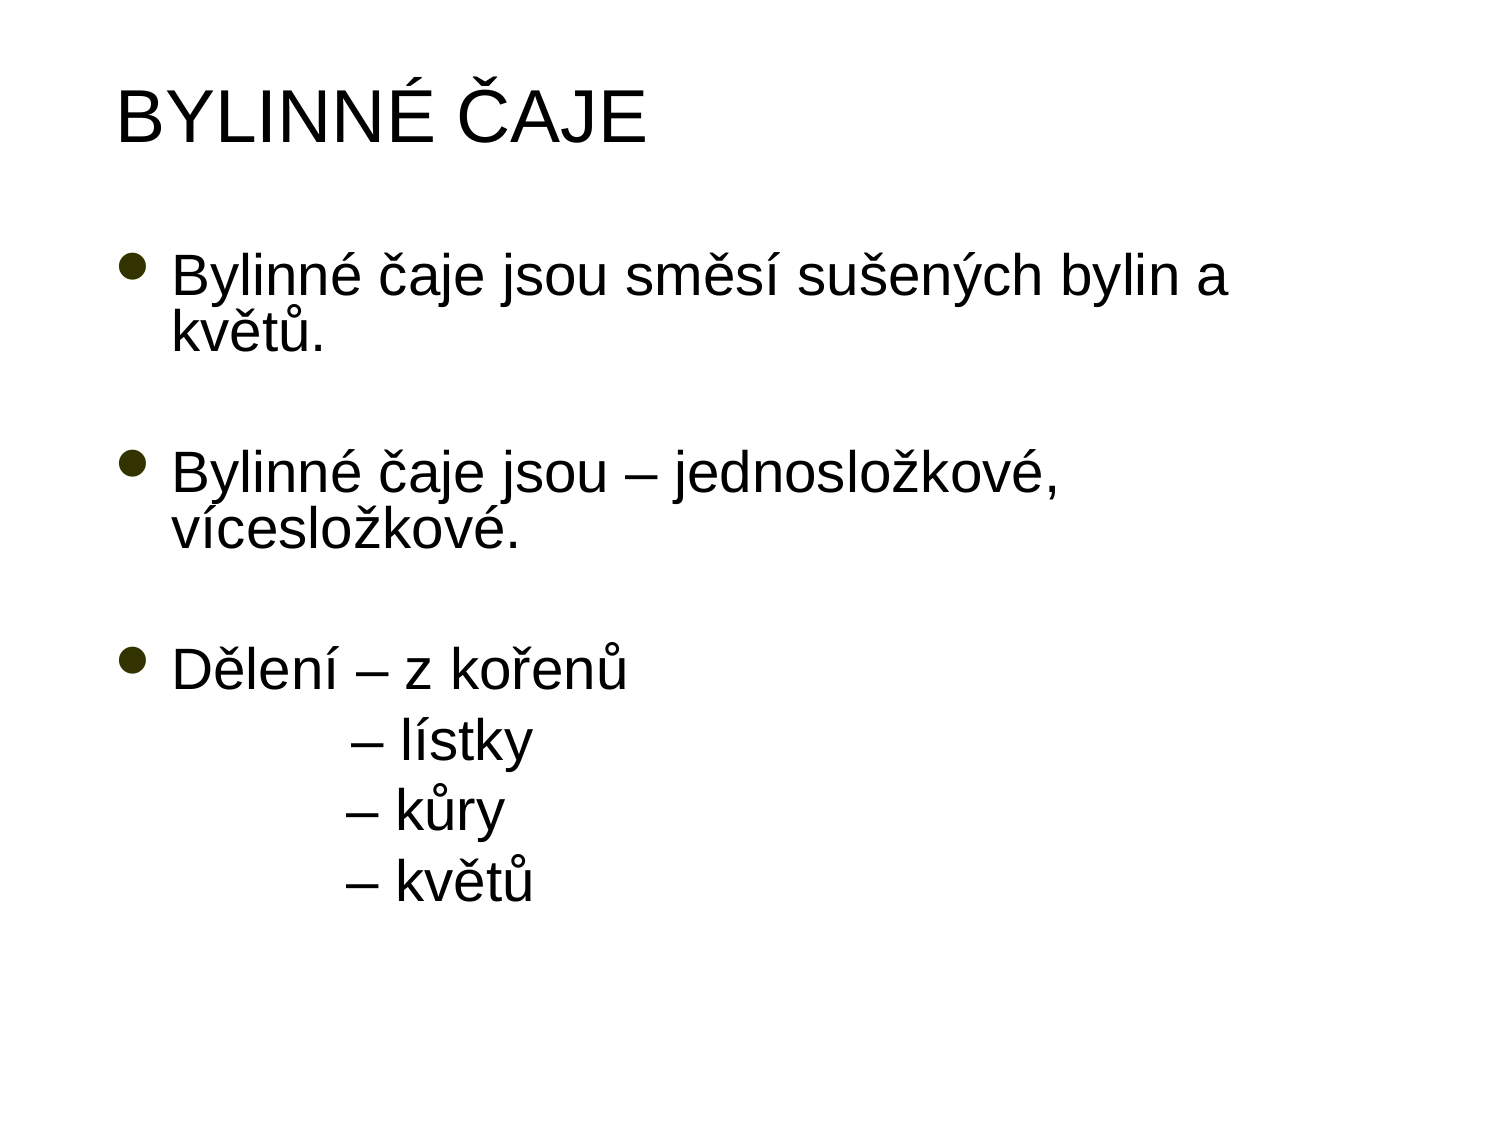

# BYLINNÉ ČAJE
Bylinné čaje jsou směsí sušených bylin a květů.
Bylinné čaje jsou – jednosložkové, vícesložkové.
Dělení – z kořenů
	 – lístky
 – kůry
 – květů